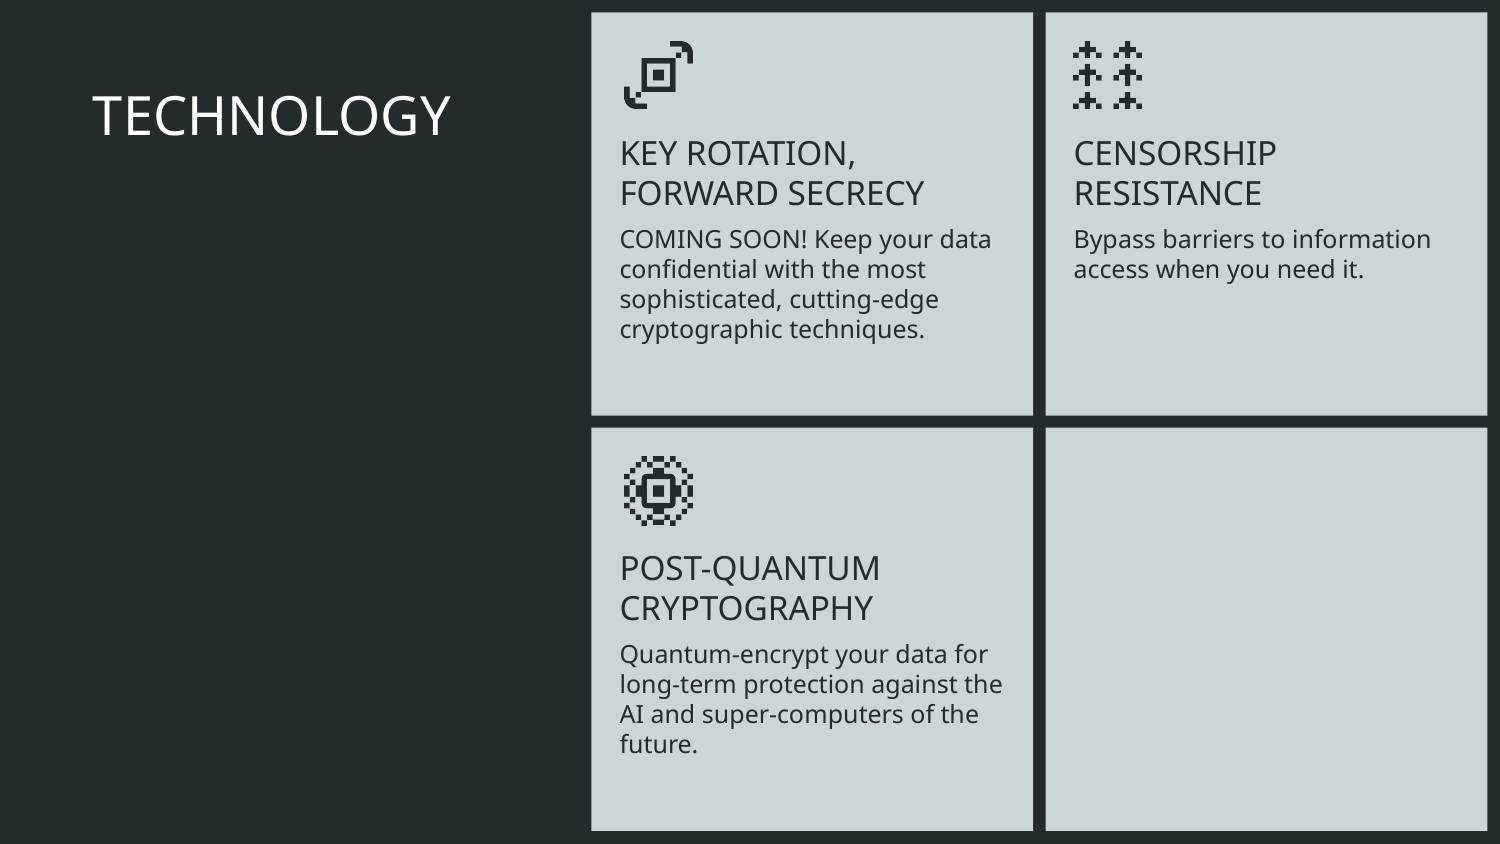

TECHNOLOGY
KEY ROTATION, FORWARD SECRECY
CENSORSHIP RESISTANCE
COMING SOON! Keep your data confidential with the most sophisticated, cutting-edge cryptographic techniques.
Bypass barriers to information access when you need it.
POST-QUANTUM CRYPTOGRAPHY
Quantum-encrypt your data for long-term protection against the AI and super-computers of the future.